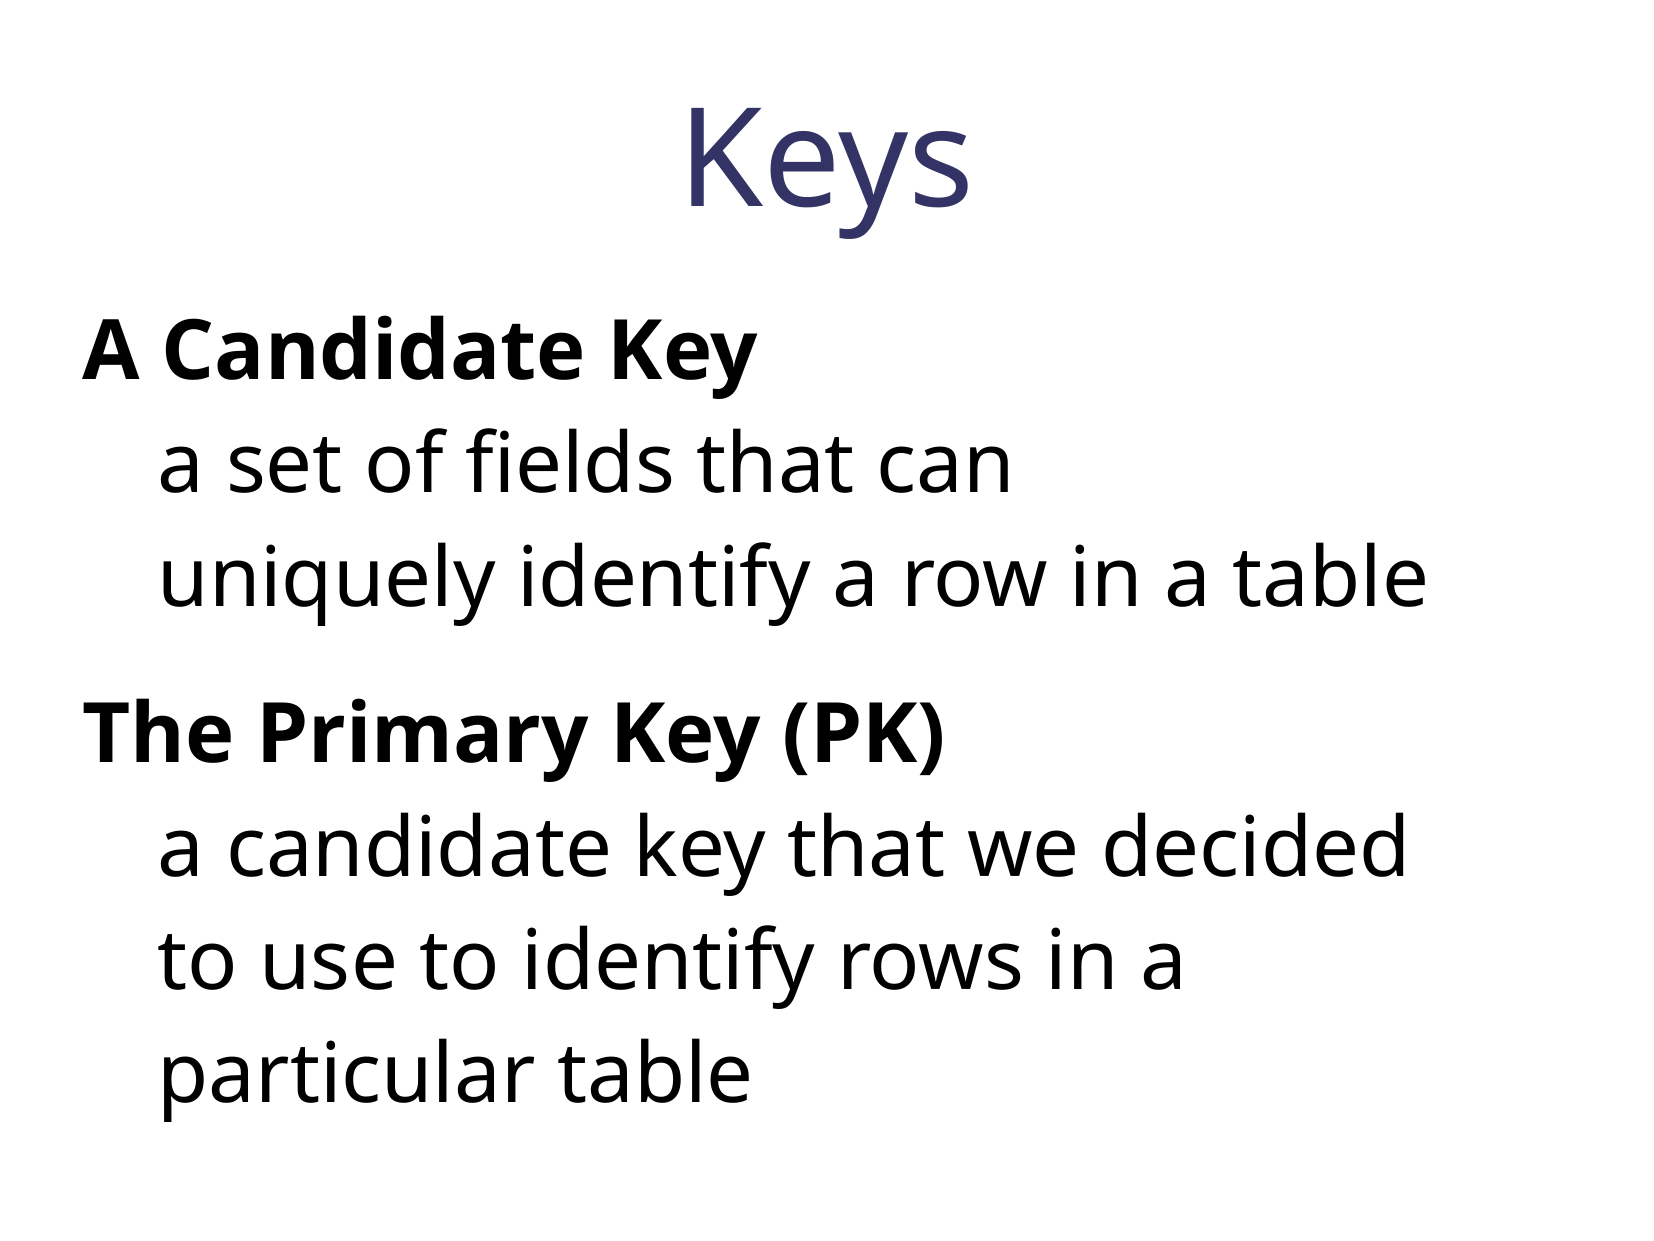

# Keys
A Candidate Key
	a set of fields that can
 	uniquely identify a row in a table
The Primary Key (PK)
	a candidate key that we decided
	to use to identify rows in a
 	particular table